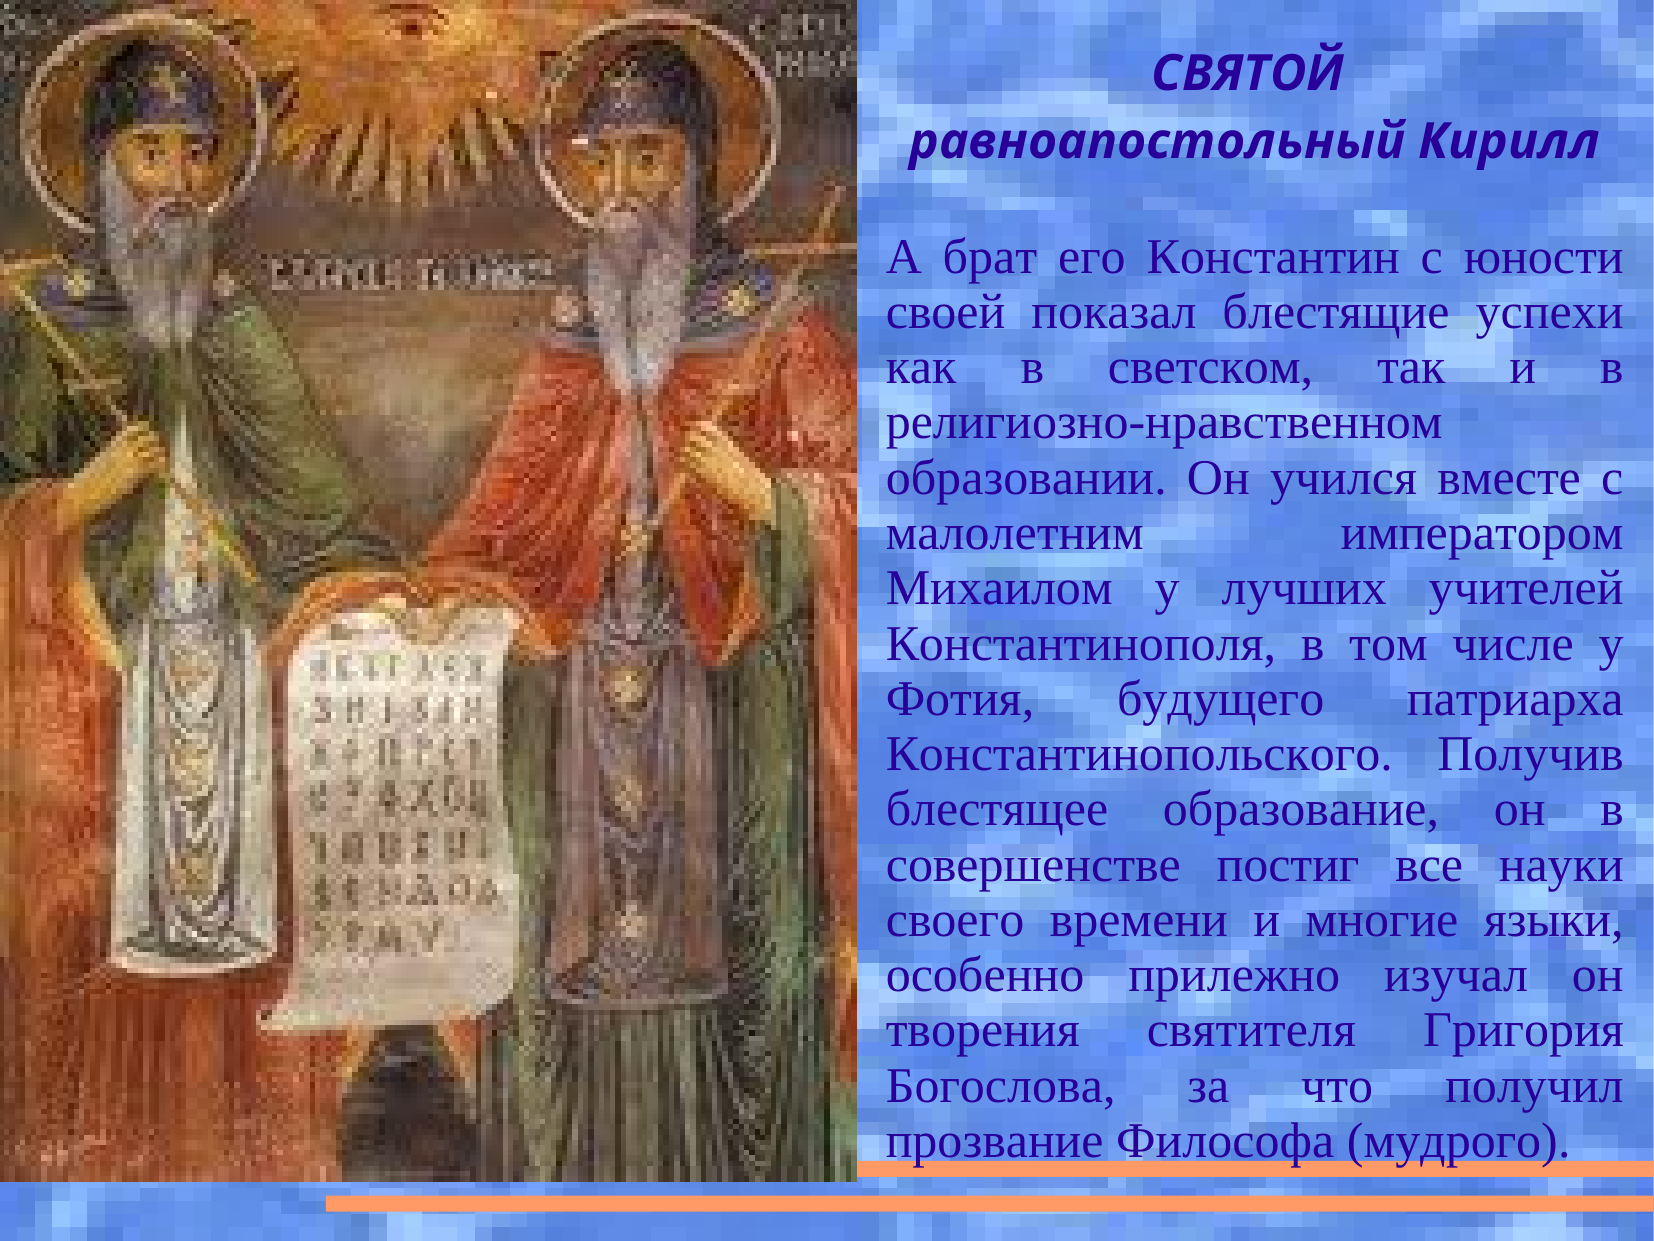

СВЯТОЙ
равноапостольный Кирилл
А брат его Константин с юности своей показал блестящие успехи как в светском, так и в религиозно-нравственном образовании. Он учился вместе с малолетним императором Михаилом у лучших учителей Константинополя, в том числе у Фотия, будущего патриарха Константинопольского. Получив блестящее образование, он в совершенстве постиг все науки своего времени и многие языки, особенно прилежно изучал он творения святителя Григория Богослова, за что получил прозвание Философа (мудрого).
#